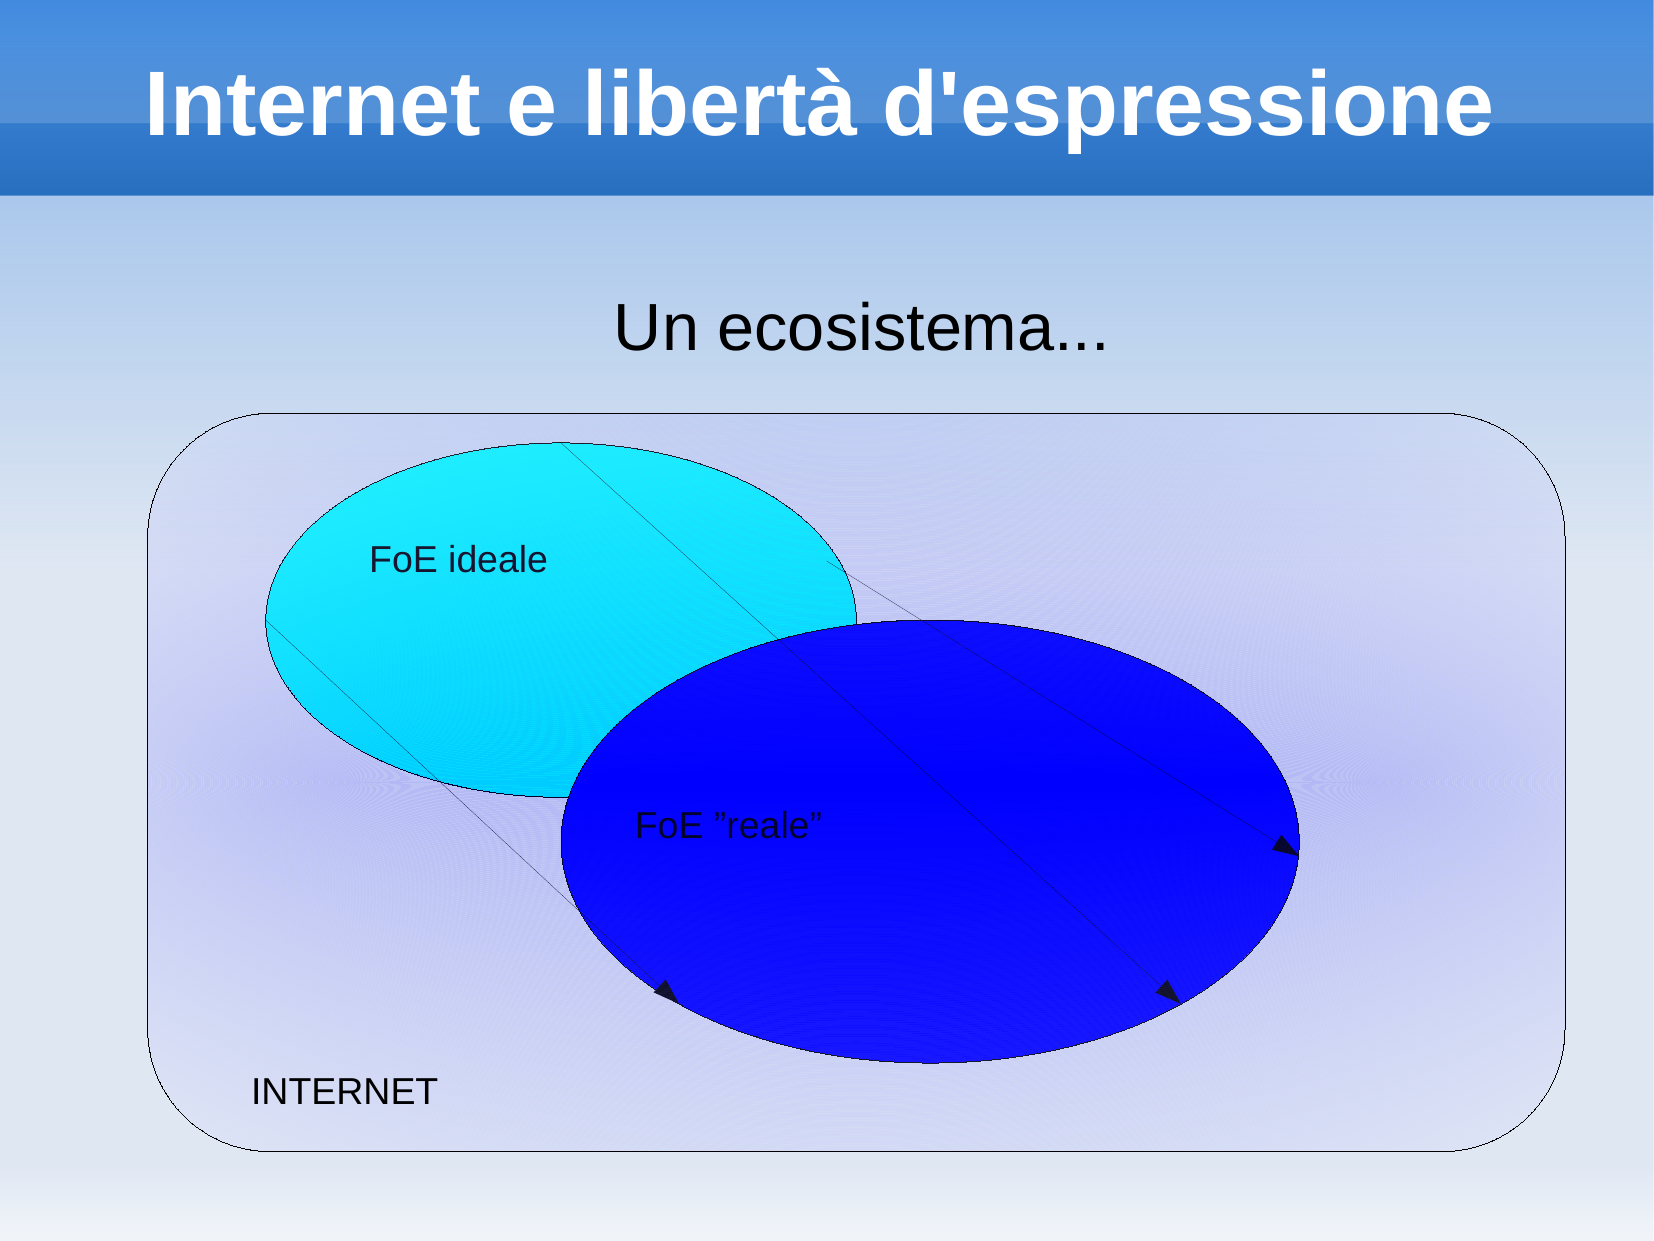

# Internet e libertà d'espressione
Un ecosistema...
FoE ideale
FoE ”reale”
INTERNET